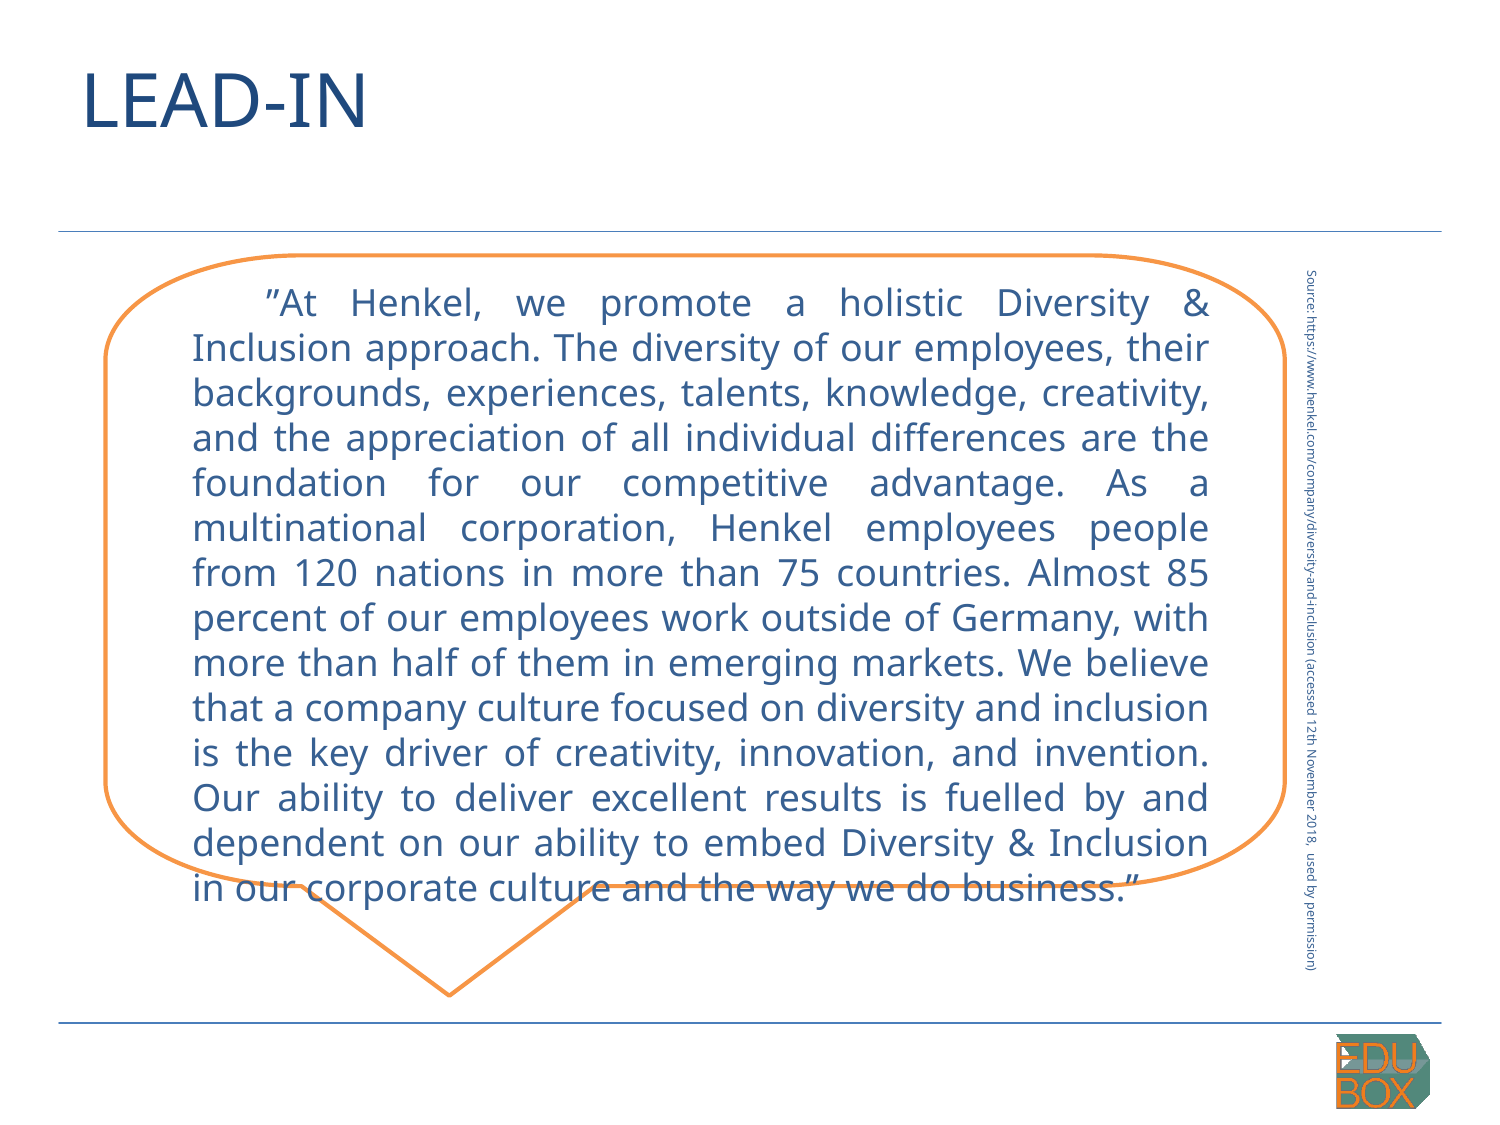

# LEAD-IN
	”At Henkel, we promote a holistic Diversity & Inclusion approach. The diversity of our employees, their backgrounds, experiences, talents, knowledge, creativity, and the appreciation of all individual differences are the foundation for our competitive advantage. As a multinational corporation, Henkel employees people from 120 nations in more than 75 countries. Almost 85 percent of our employees work outside of Germany, with more than half of them in emerging markets. We believe that a company culture focused on diversity and inclusion is the key driver of creativity, innovation, and invention. Our ability to deliver excellent results is fuelled by and dependent on our ability to embed Diversity & Inclusion in our corporate culture and the way we do business.”
Source: https://www.henkel.com/company/diversity-and-inclusion (accessed 12th November 2018, used by permission)